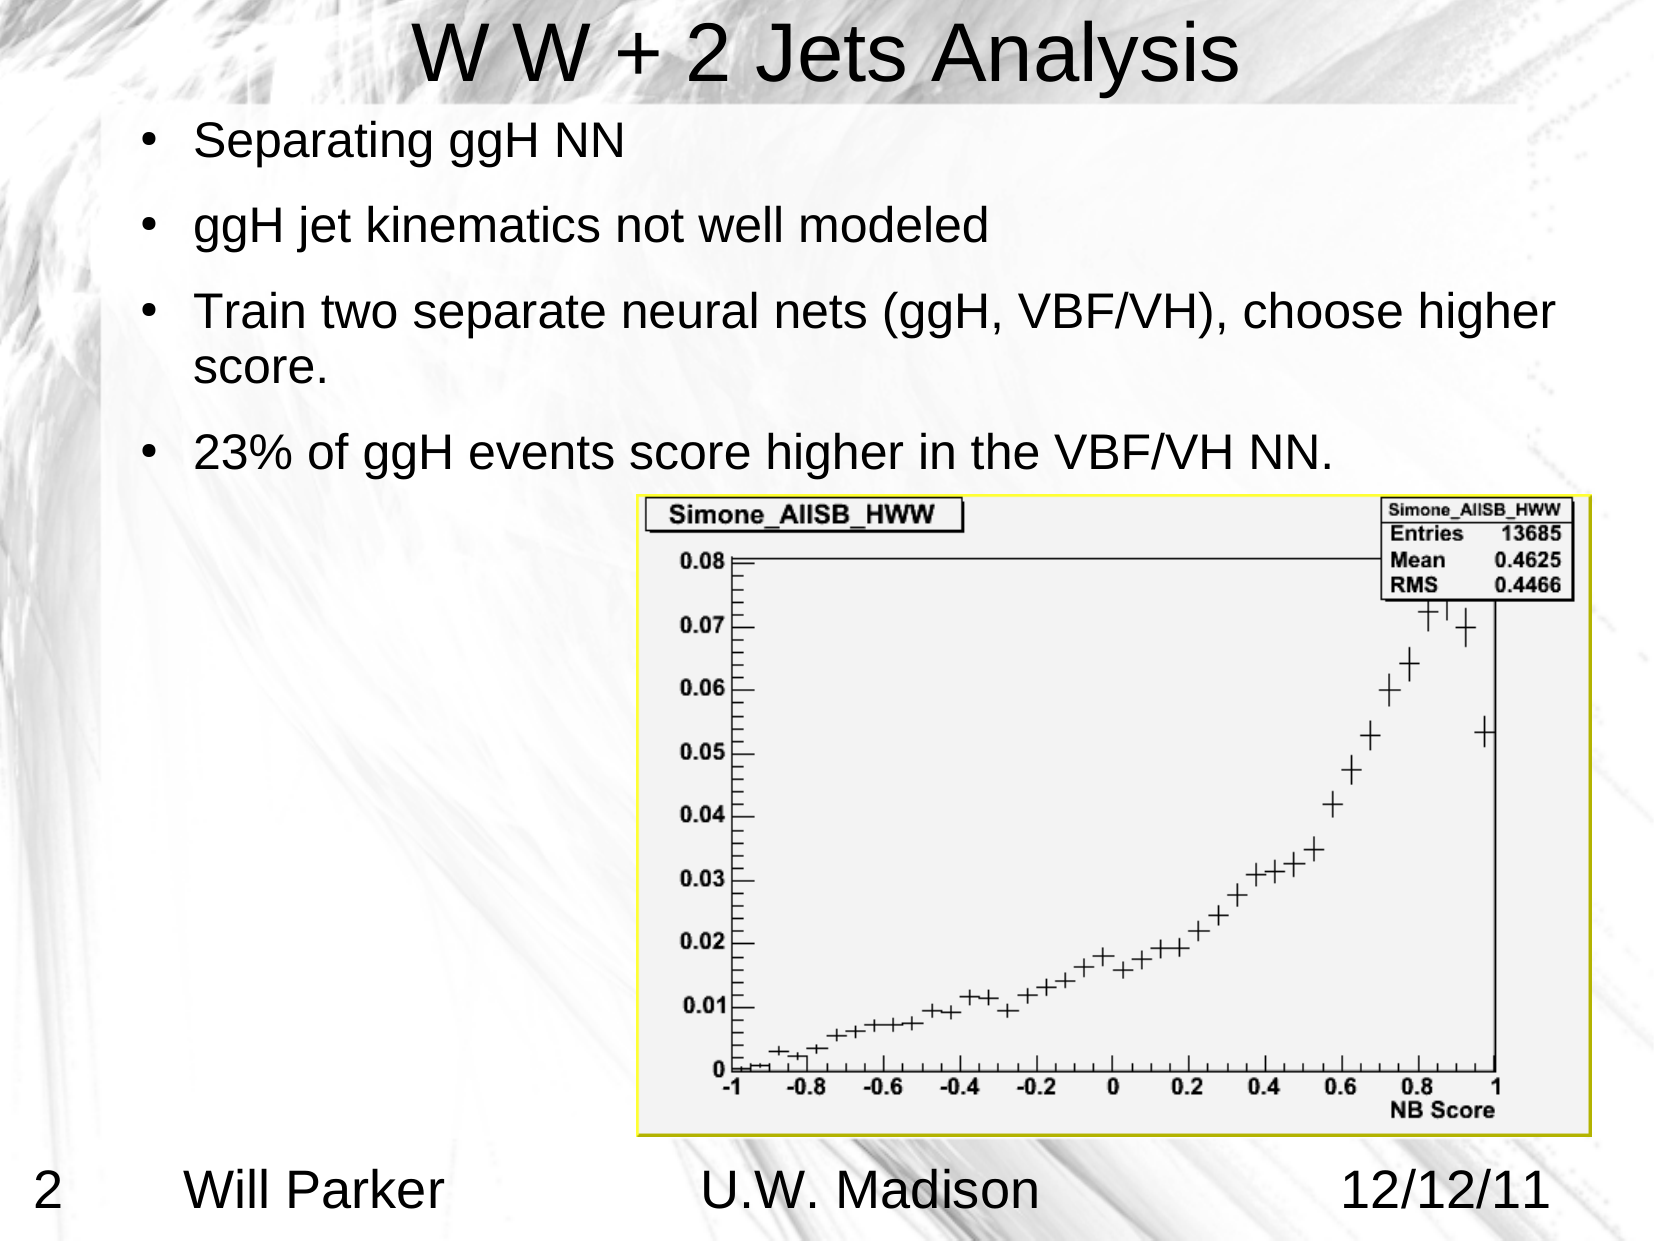

# W W + 2 Jets Analysis
Separating ggH NN
ggH jet kinematics not well modeled
Train two separate neural nets (ggH, VBF/VH), choose higher score.
23% of ggH events score higher in the VBF/VH NN.
2
Will Parker U.W. Madison 12/12/11